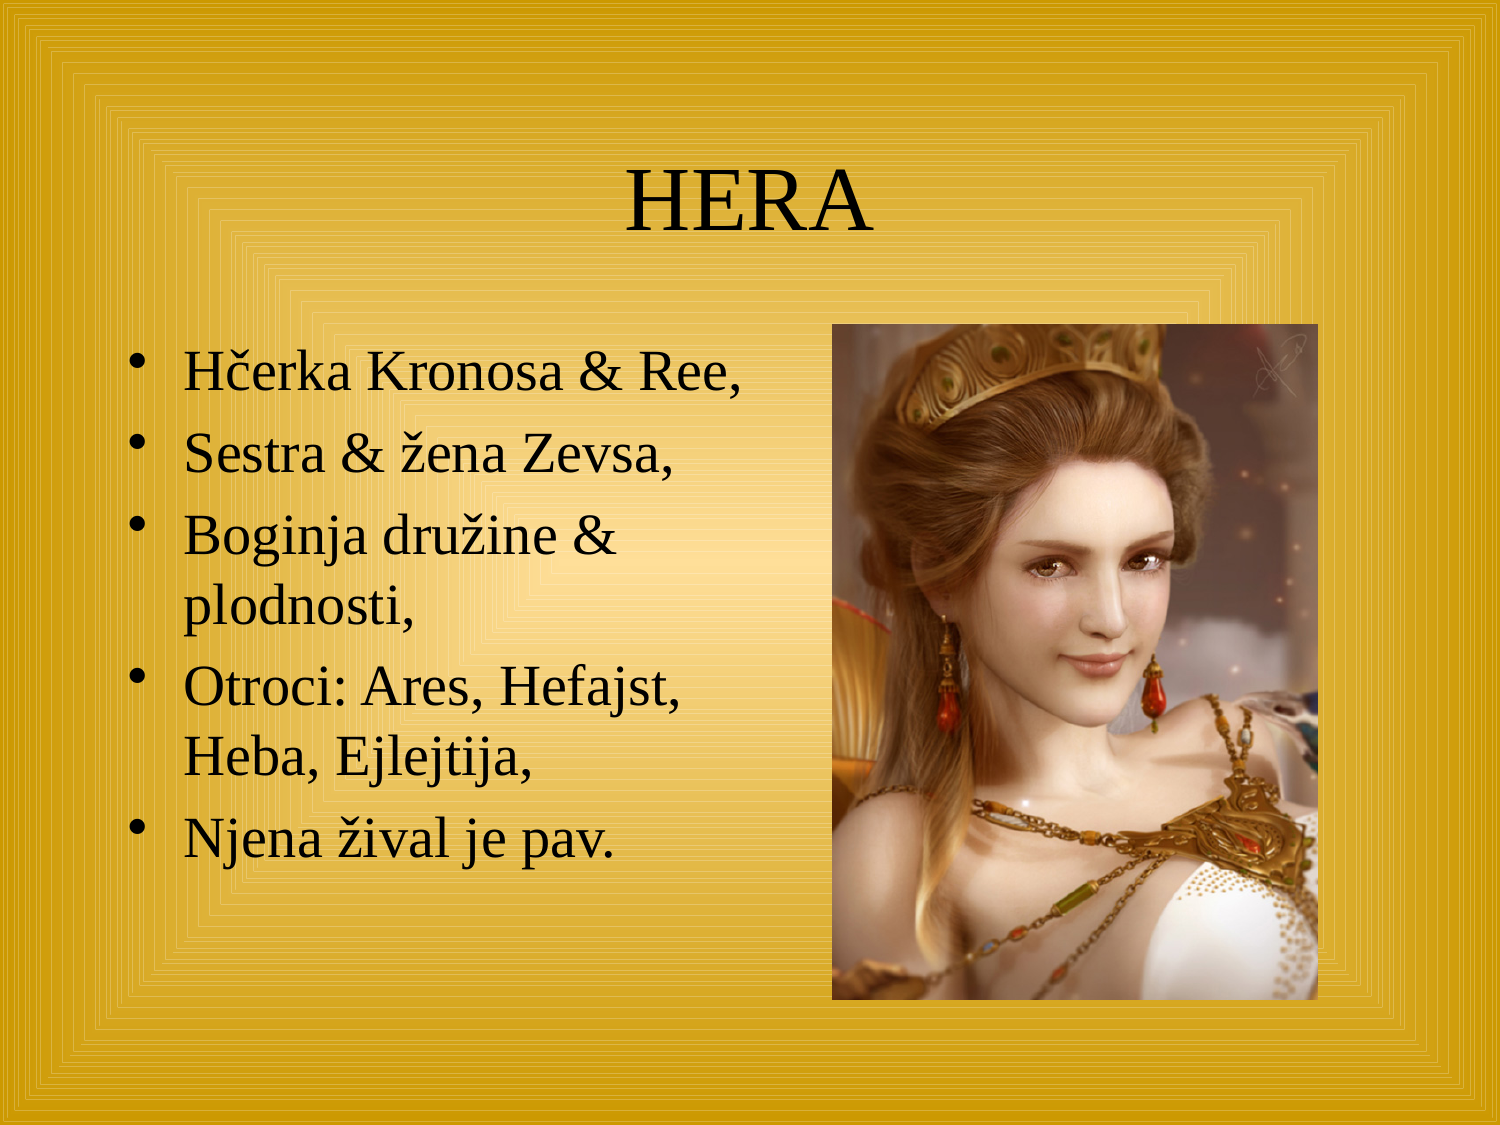

# HERA
Hčerka Kronosa & Ree,
Sestra & žena Zevsa,
Boginja družine & plodnosti,
Otroci: Ares, Hefajst, Heba, Ejlejtija,
Njena žival je pav.